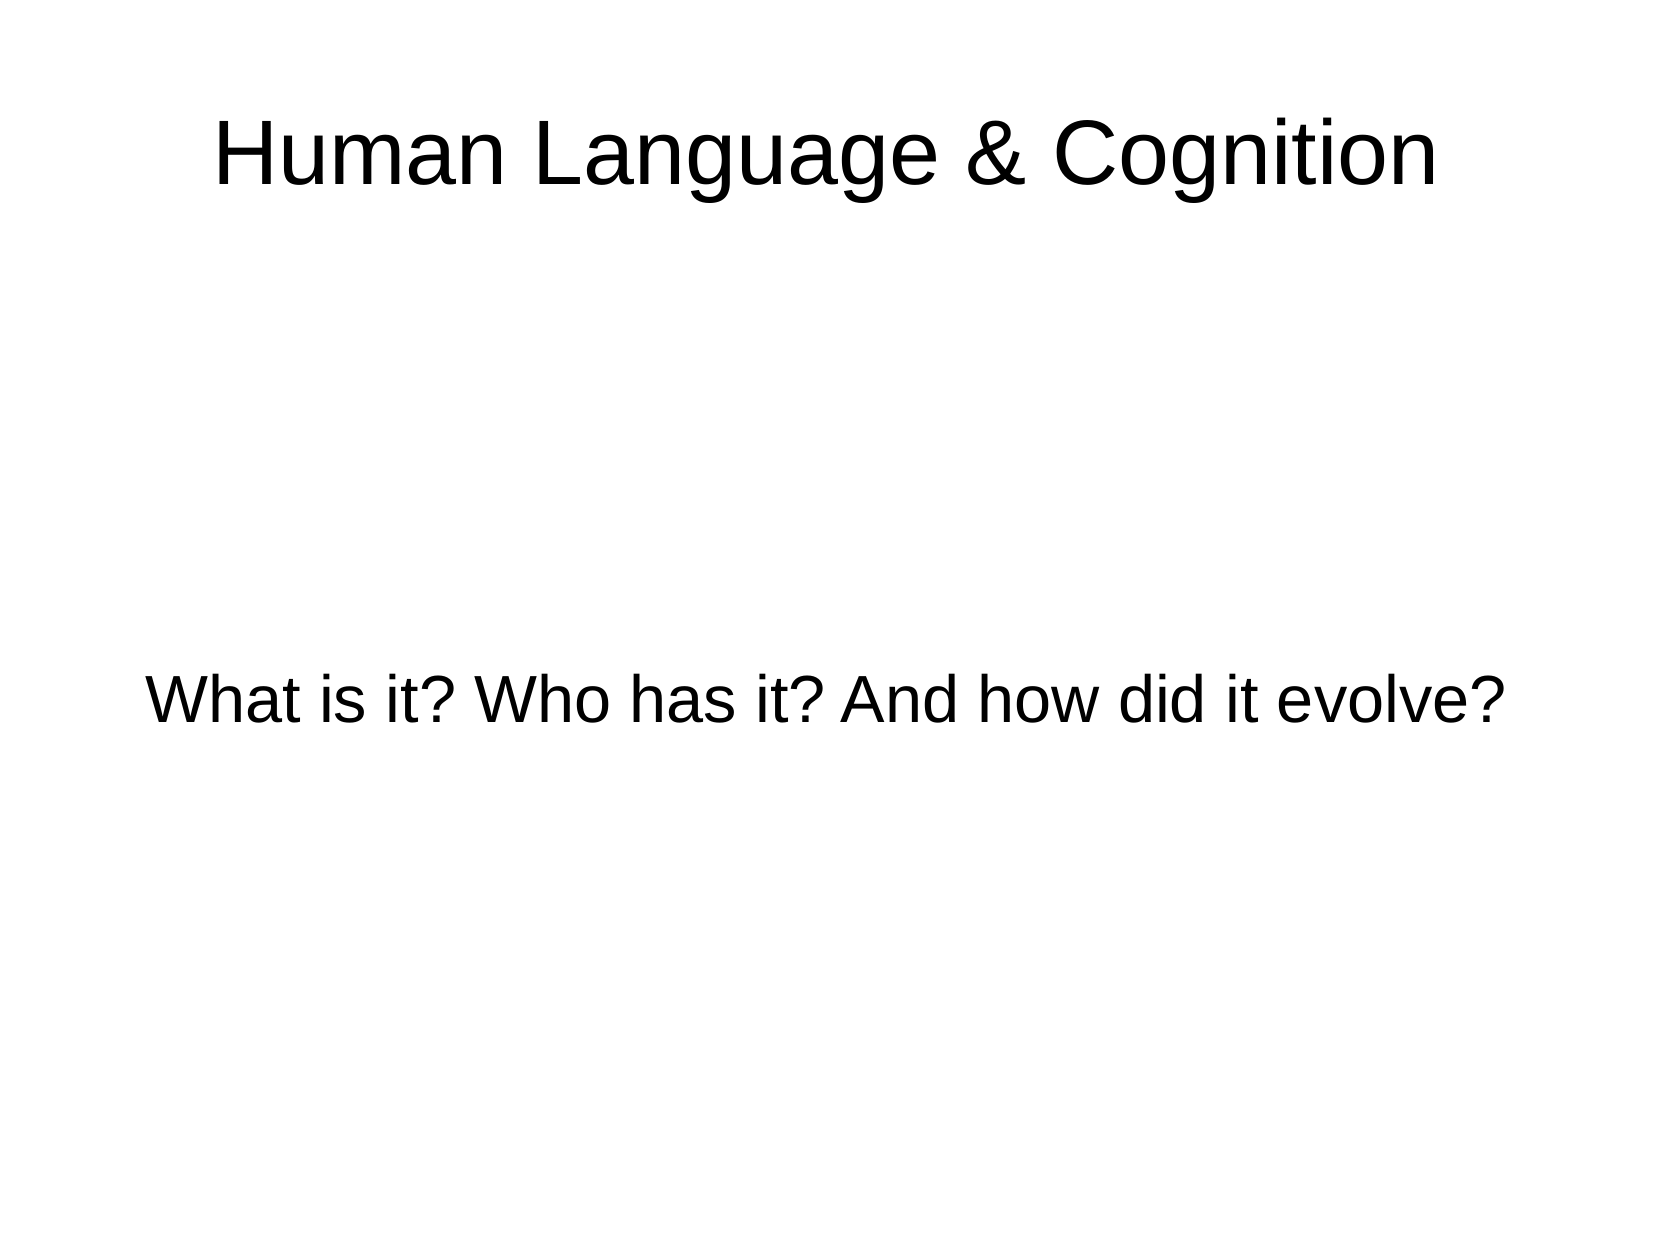

# Human Language & Cognition
What is it? Who has it? And how did it evolve?